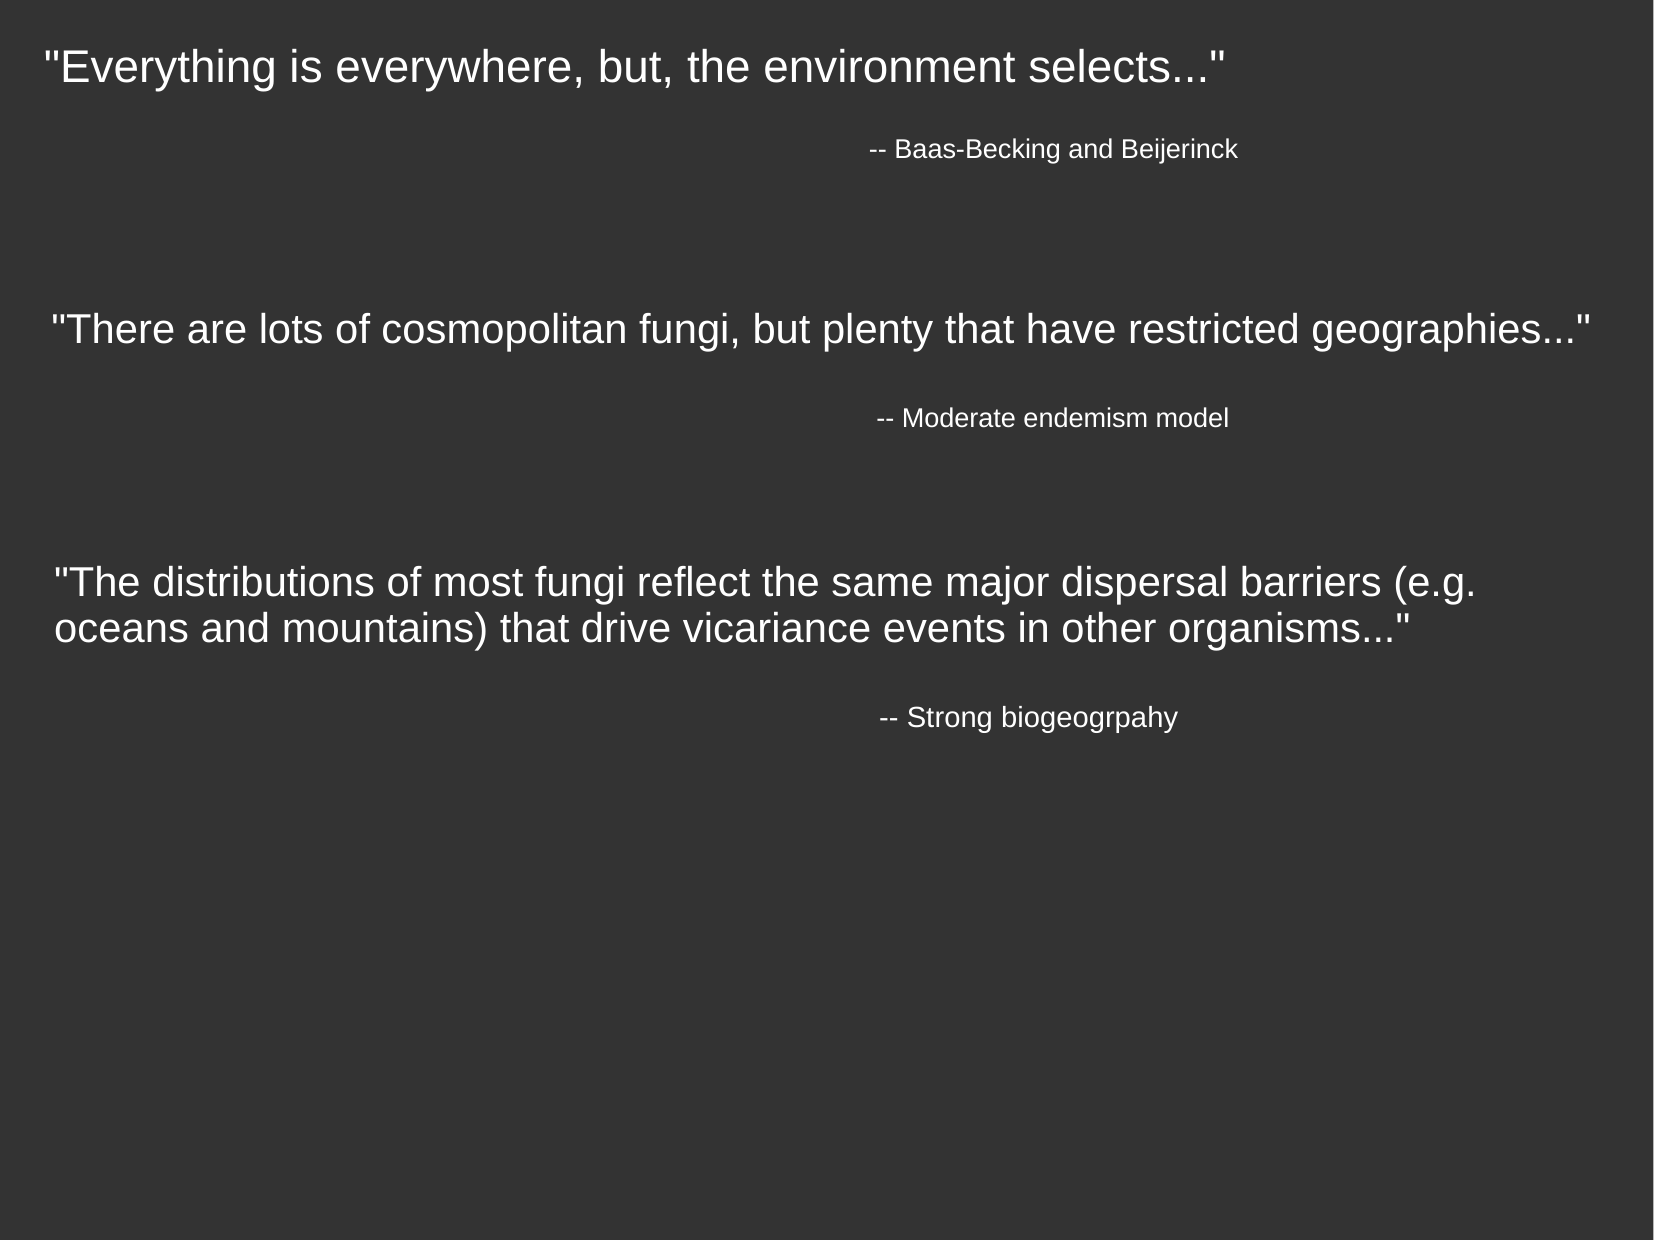

"Everything is everywhere, but, the environment selects..."
											-- Baas-Becking and Beijerinck
"There are lots of cosmopolitan fungi, but plenty that have restricted geographies..."
											-- Moderate endemism model
"The distributions of most fungi reflect the same major dispersal barriers (e.g. oceans and mountains) that drive vicariance events in other organisms..."
											-- Strong biogeogrpahy